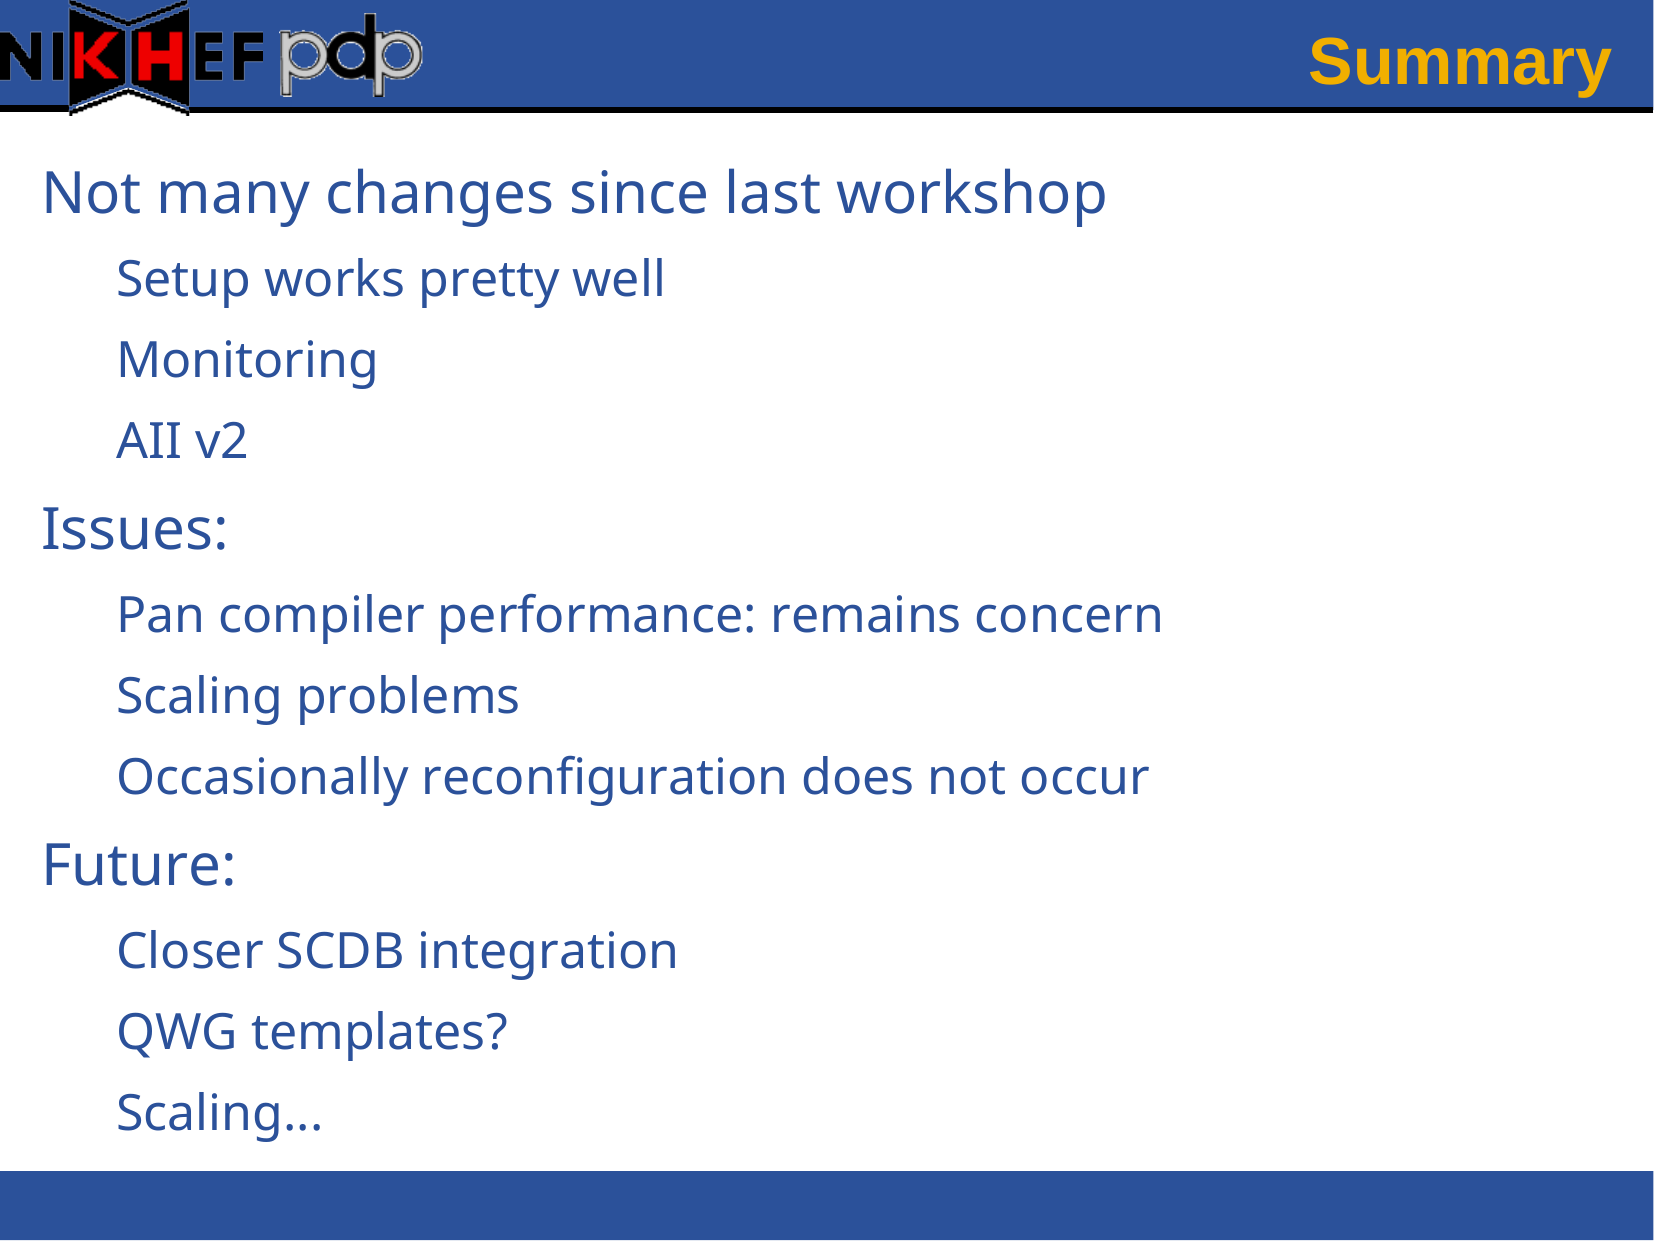

# Summary
Not many changes since last workshop
Setup works pretty well
Monitoring
AII v2
Issues:
Pan compiler performance: remains concern
Scaling problems
Occasionally reconfiguration does not occur
Future:
Closer SCDB integration
QWG templates?
Scaling...